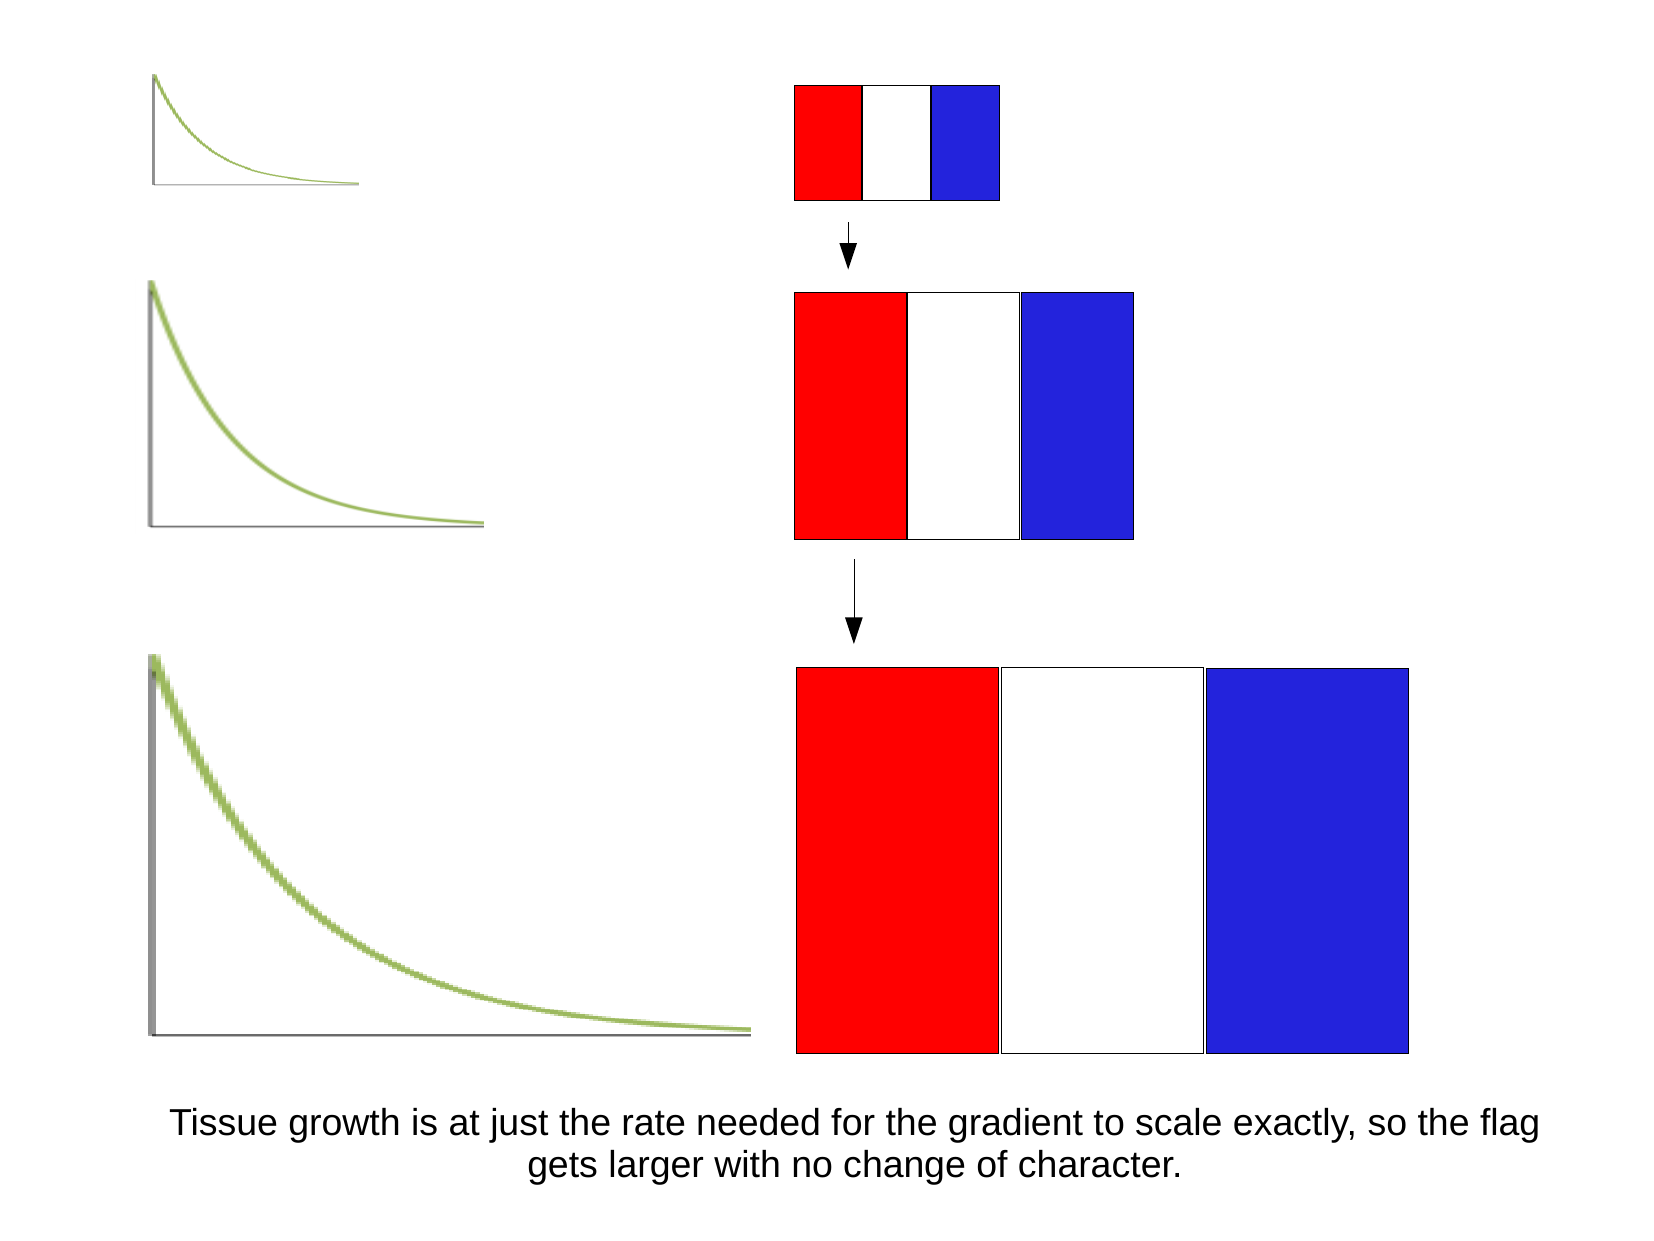

Tissue growth is at just the rate needed for the gradient to scale exactly, so the flag gets larger with no change of character.